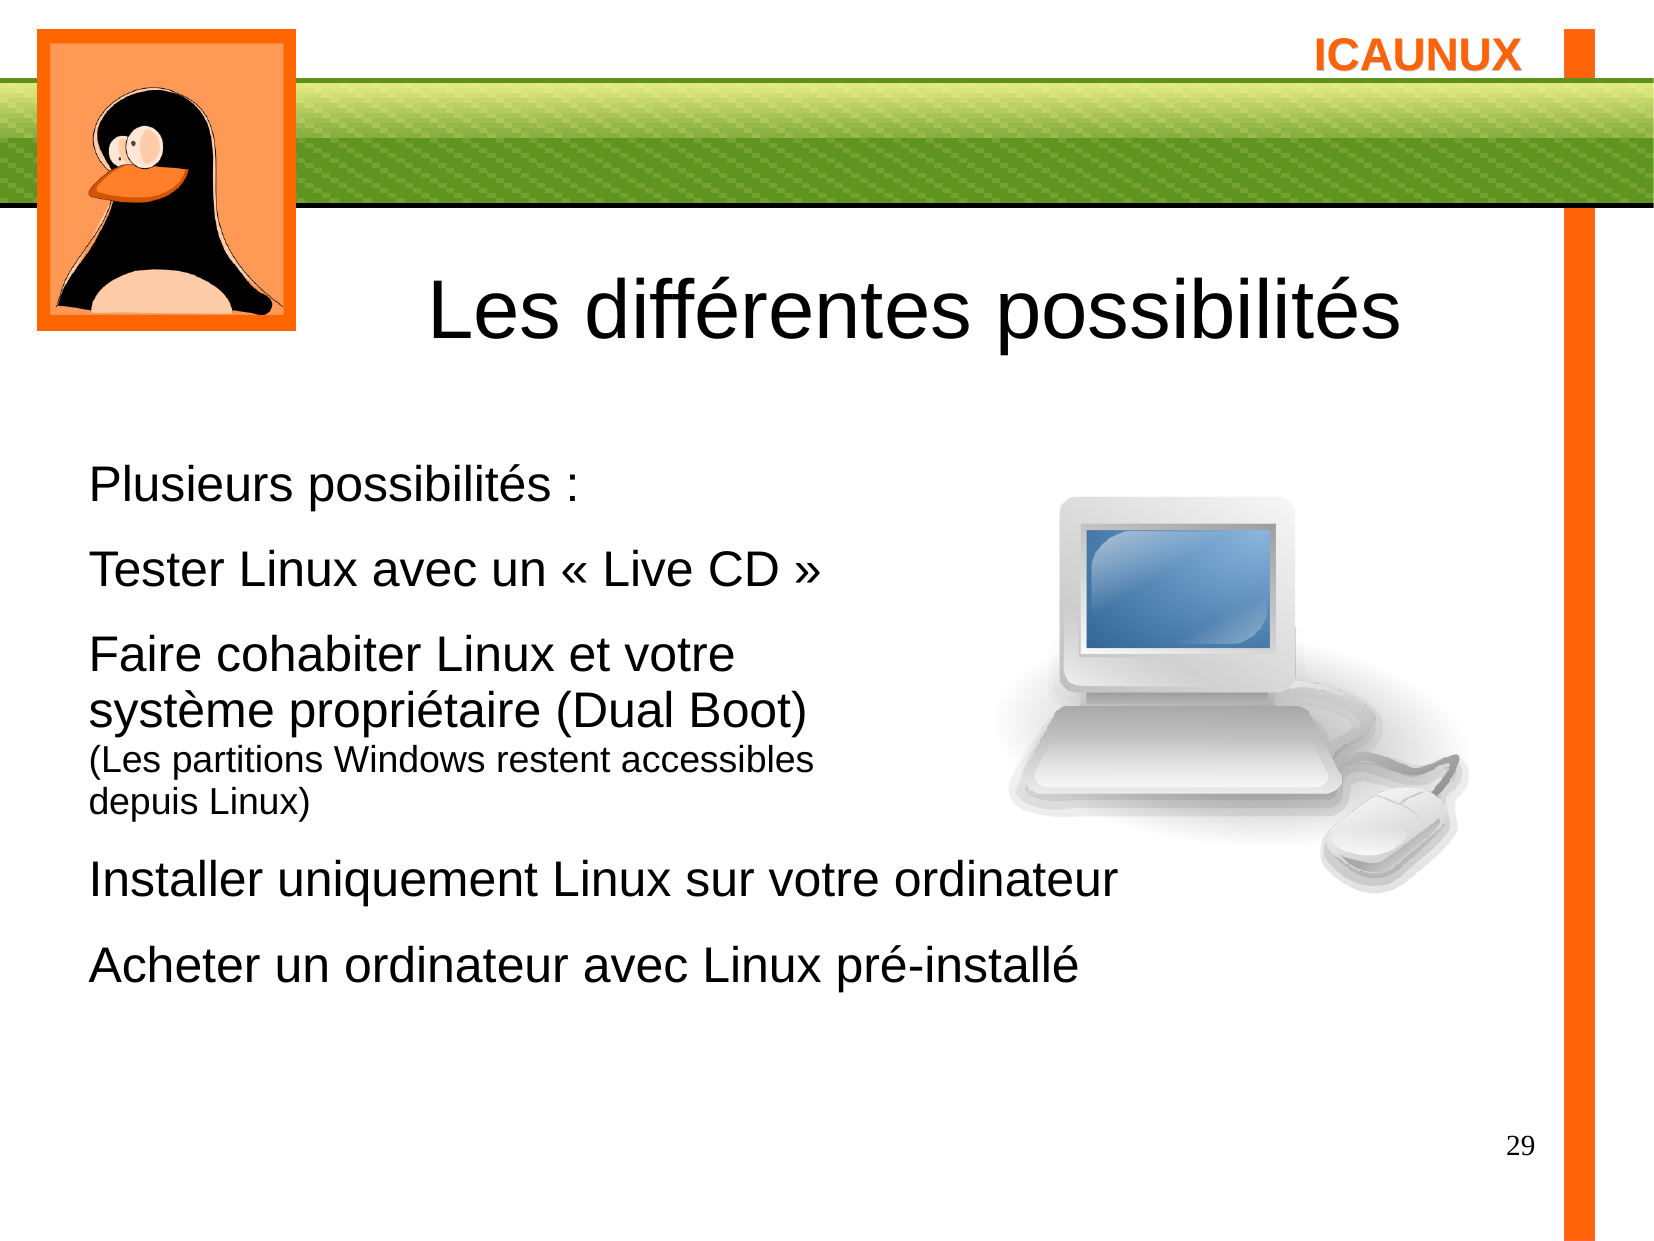

# Les différentes possibilités
Plusieurs possibilités :
Tester Linux avec un « Live CD »
Faire cohabiter Linux et votre
système propriétaire (Dual Boot)
(Les partitions Windows restent accessibles
depuis Linux)
Installer uniquement Linux sur votre ordinateur
Acheter un ordinateur avec Linux pré-installé
29